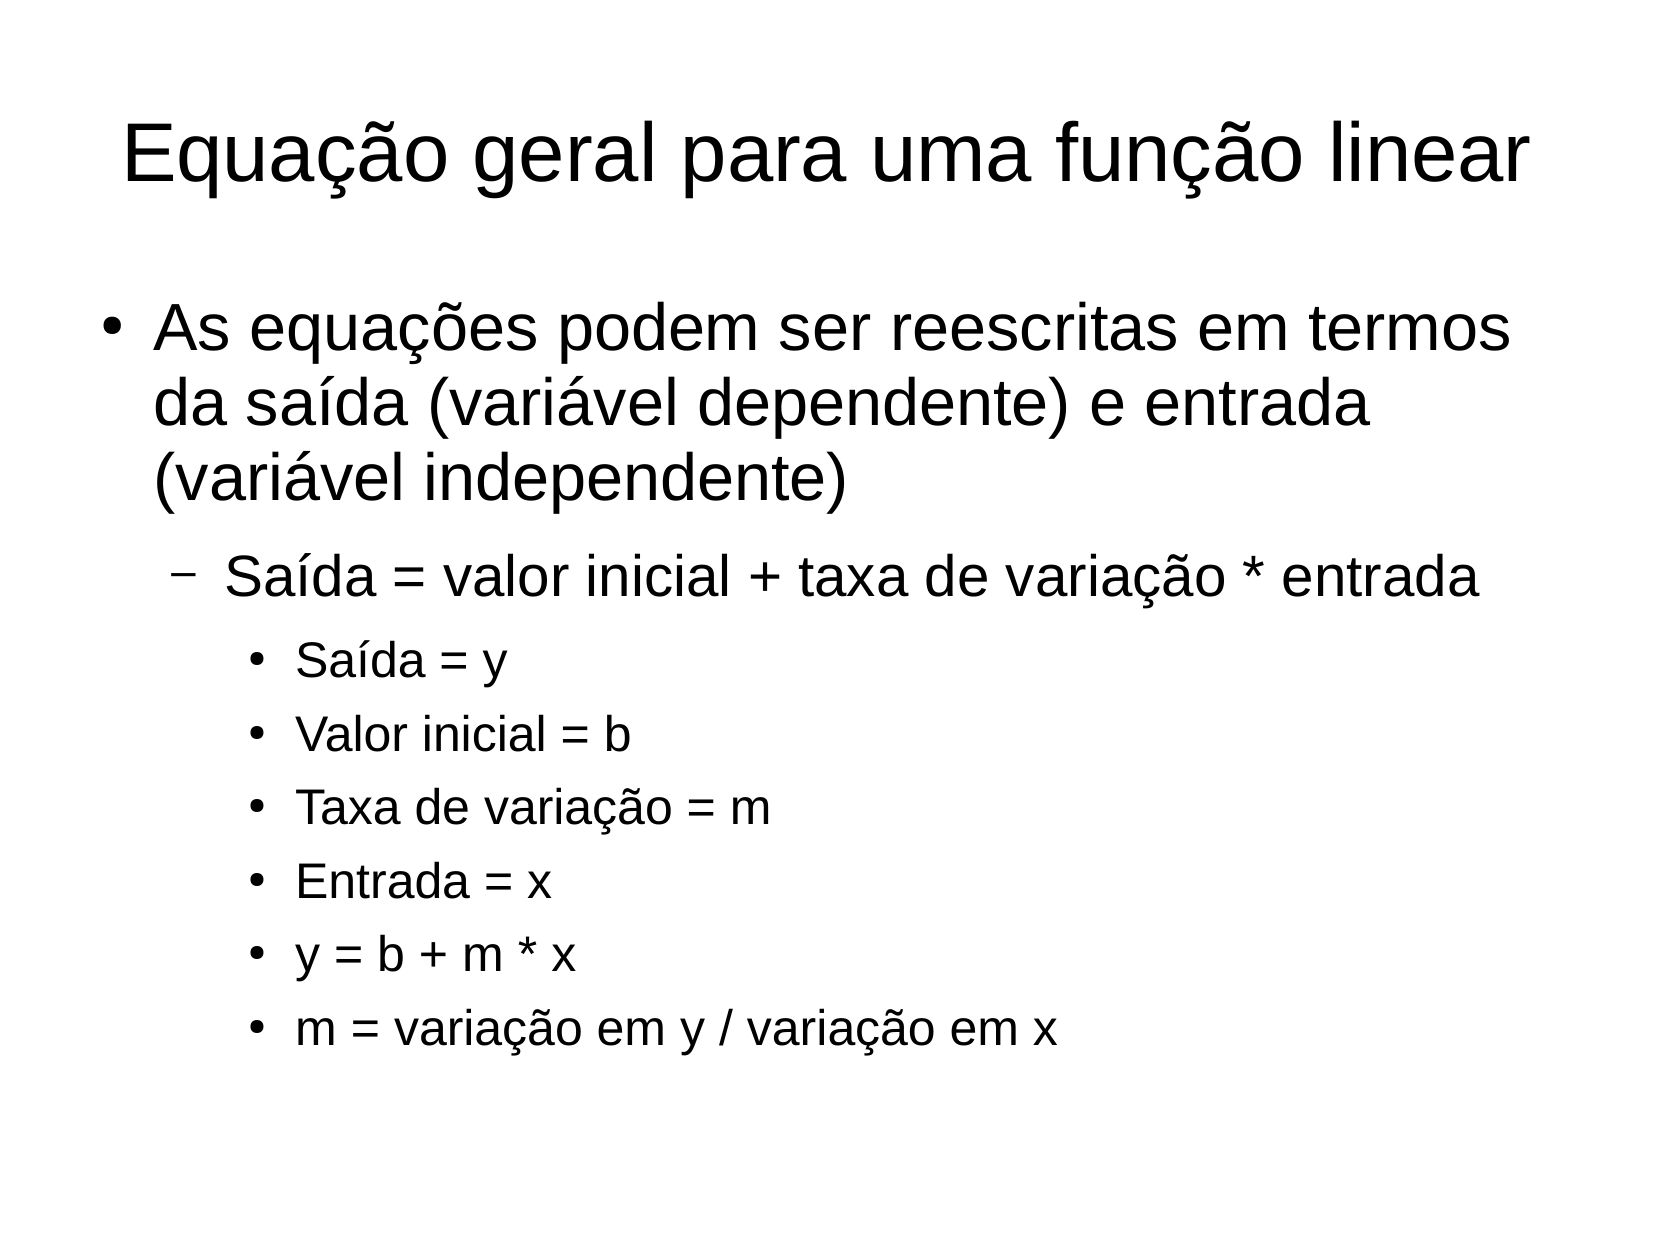

# Equação geral para uma função linear
As equações podem ser reescritas em termos da saída (variável dependente) e entrada (variável independente)
Saída = valor inicial + taxa de variação * entrada
Saída = y
Valor inicial = b
Taxa de variação = m
Entrada = x
y = b + m * x
m = variação em y / variação em x